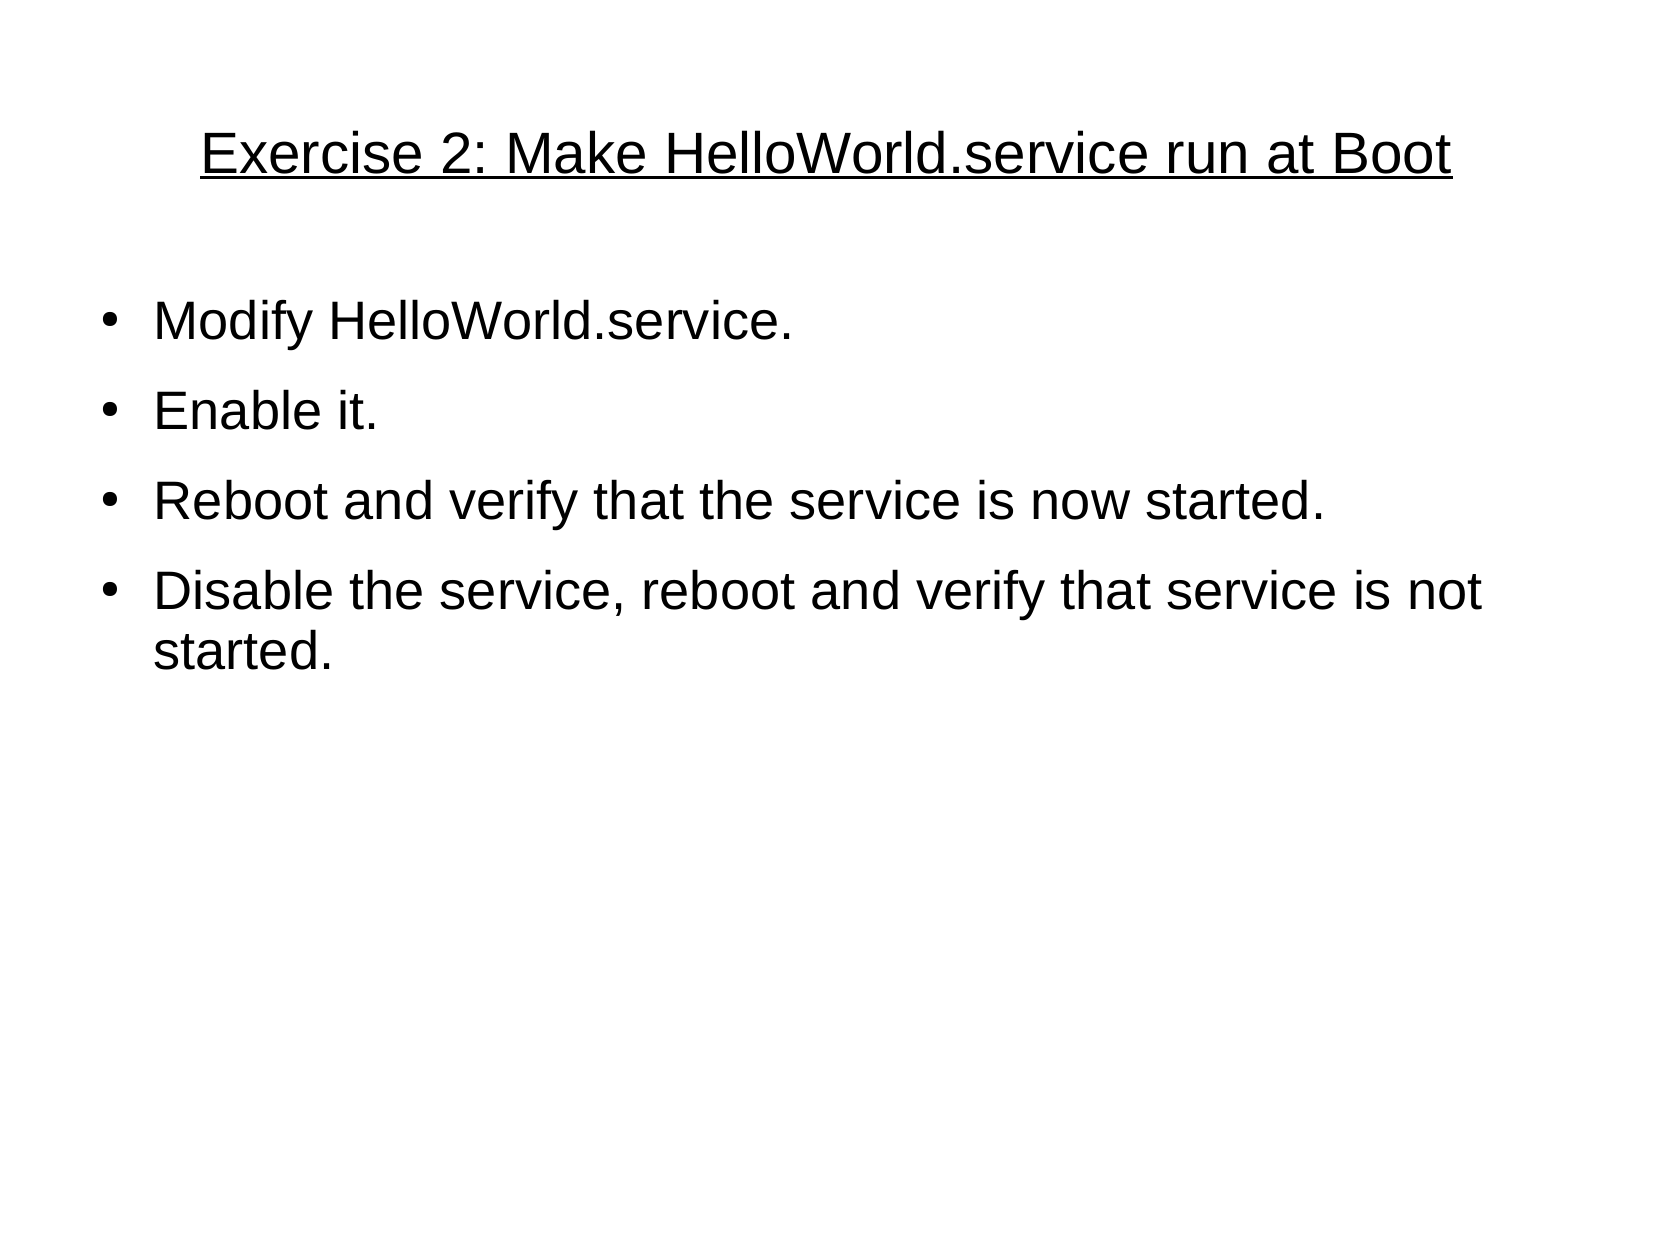

# Exercise 2: Make HelloWorld.service run at Boot
Modify HelloWorld.service.
Enable it.
Reboot and verify that the service is now started.
Disable the service, reboot and verify that service is not started.